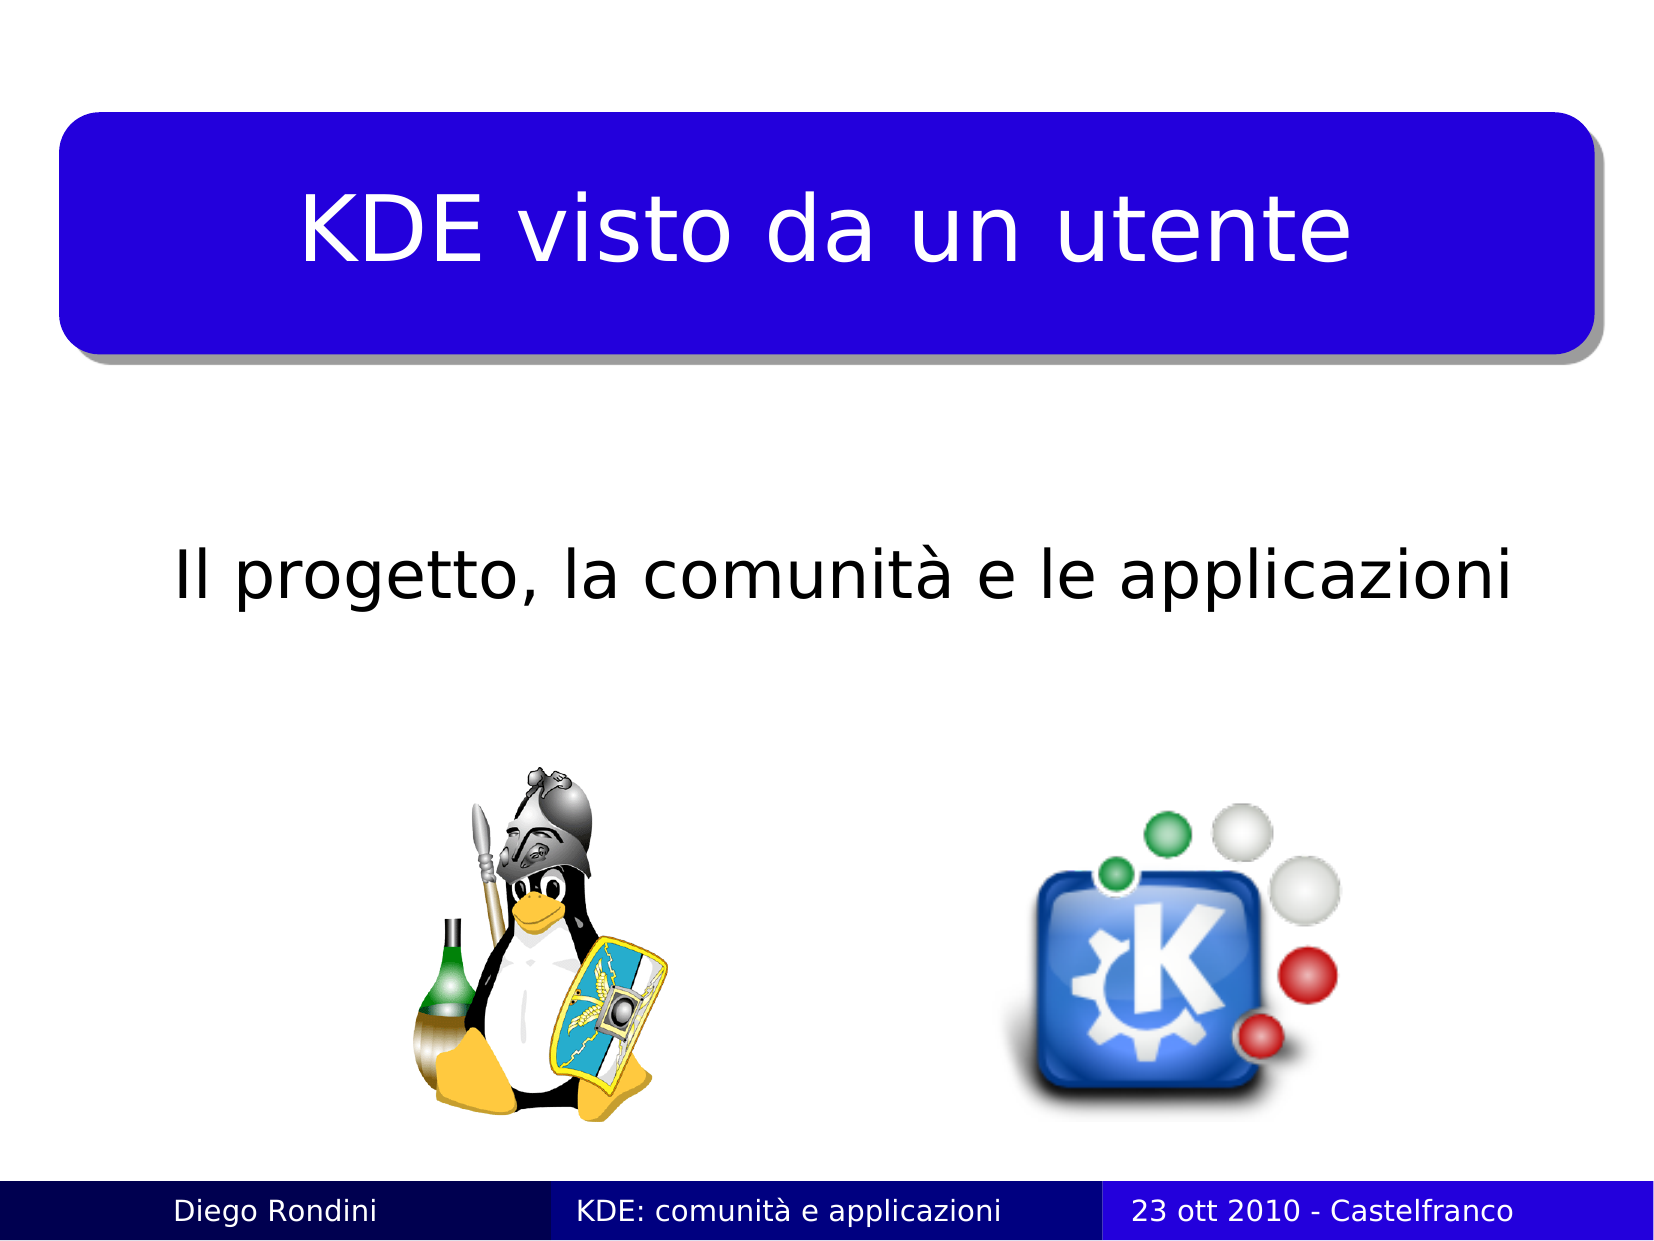

# KDE visto da un utente
Il progetto, la comunità e le applicazioni